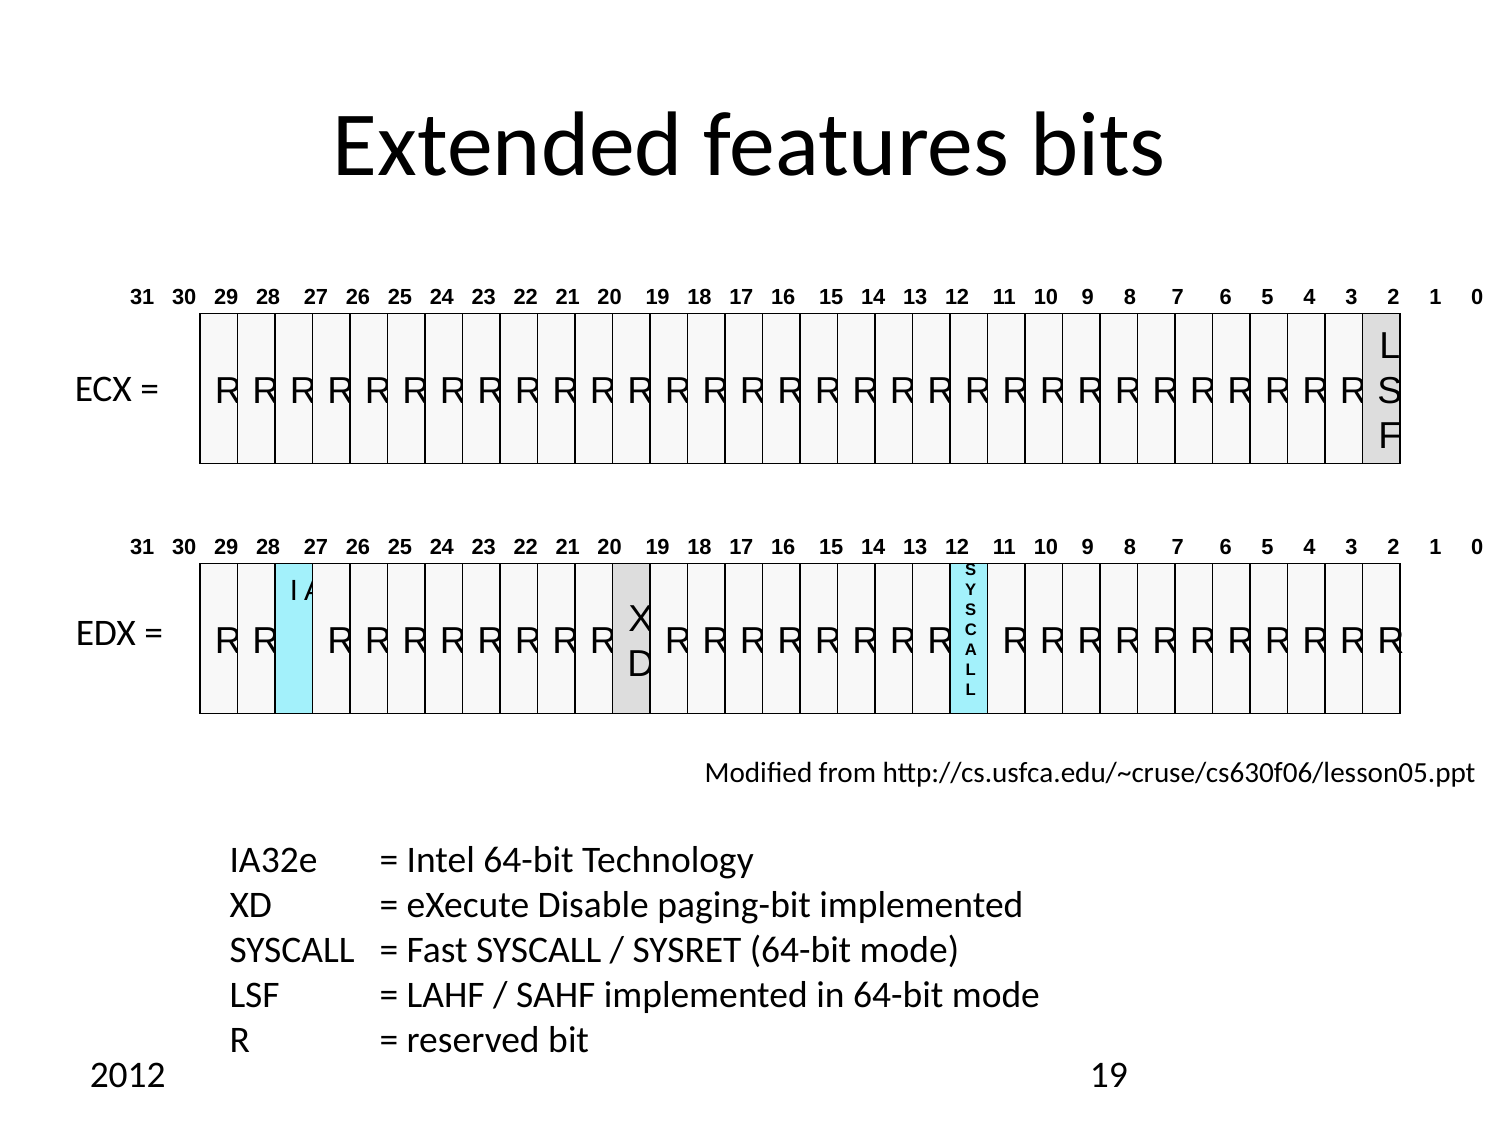

# Extended features bits
 31 30 29 28 27 26 25 24 23 22 21 20 19 18 17 16 15 14 13 12 11 10 9 8 7 6 5 4 3 2 1 0
R
R
R
R
R
R
R
R
R
R
R
R
R
R
R
R
R
R
R
R
R
R
R
R
R
R
R
R
R
R
R
L
S
F
 31 30 29 28 27 26 25 24 23 22 21 20 19 18 17 16 15 14 13 12 11 10 9 8 7 6 5 4 3 2 1 0
R
R
IA-32e
R
R
R
R
R
R
R
R
X
D
R
R
R
R
R
R
R
R
S
Y
S
C
A
L
L
R
R
R
R
R
R
R
R
R
R
R
ECX =
EDX =
Modified from http://cs.usfca.edu/~cruse/cs630f06/lesson05.ppt
	IA32e	= Intel 64-bit Technology
	XD 		= eXecute Disable paging-bit implemented
	SYSCALL 	= Fast SYSCALL / SYSRET (64-bit mode)
	LSF 		= LAHF / SAHF implemented in 64-bit mode
	R 		= reserved bit
2012